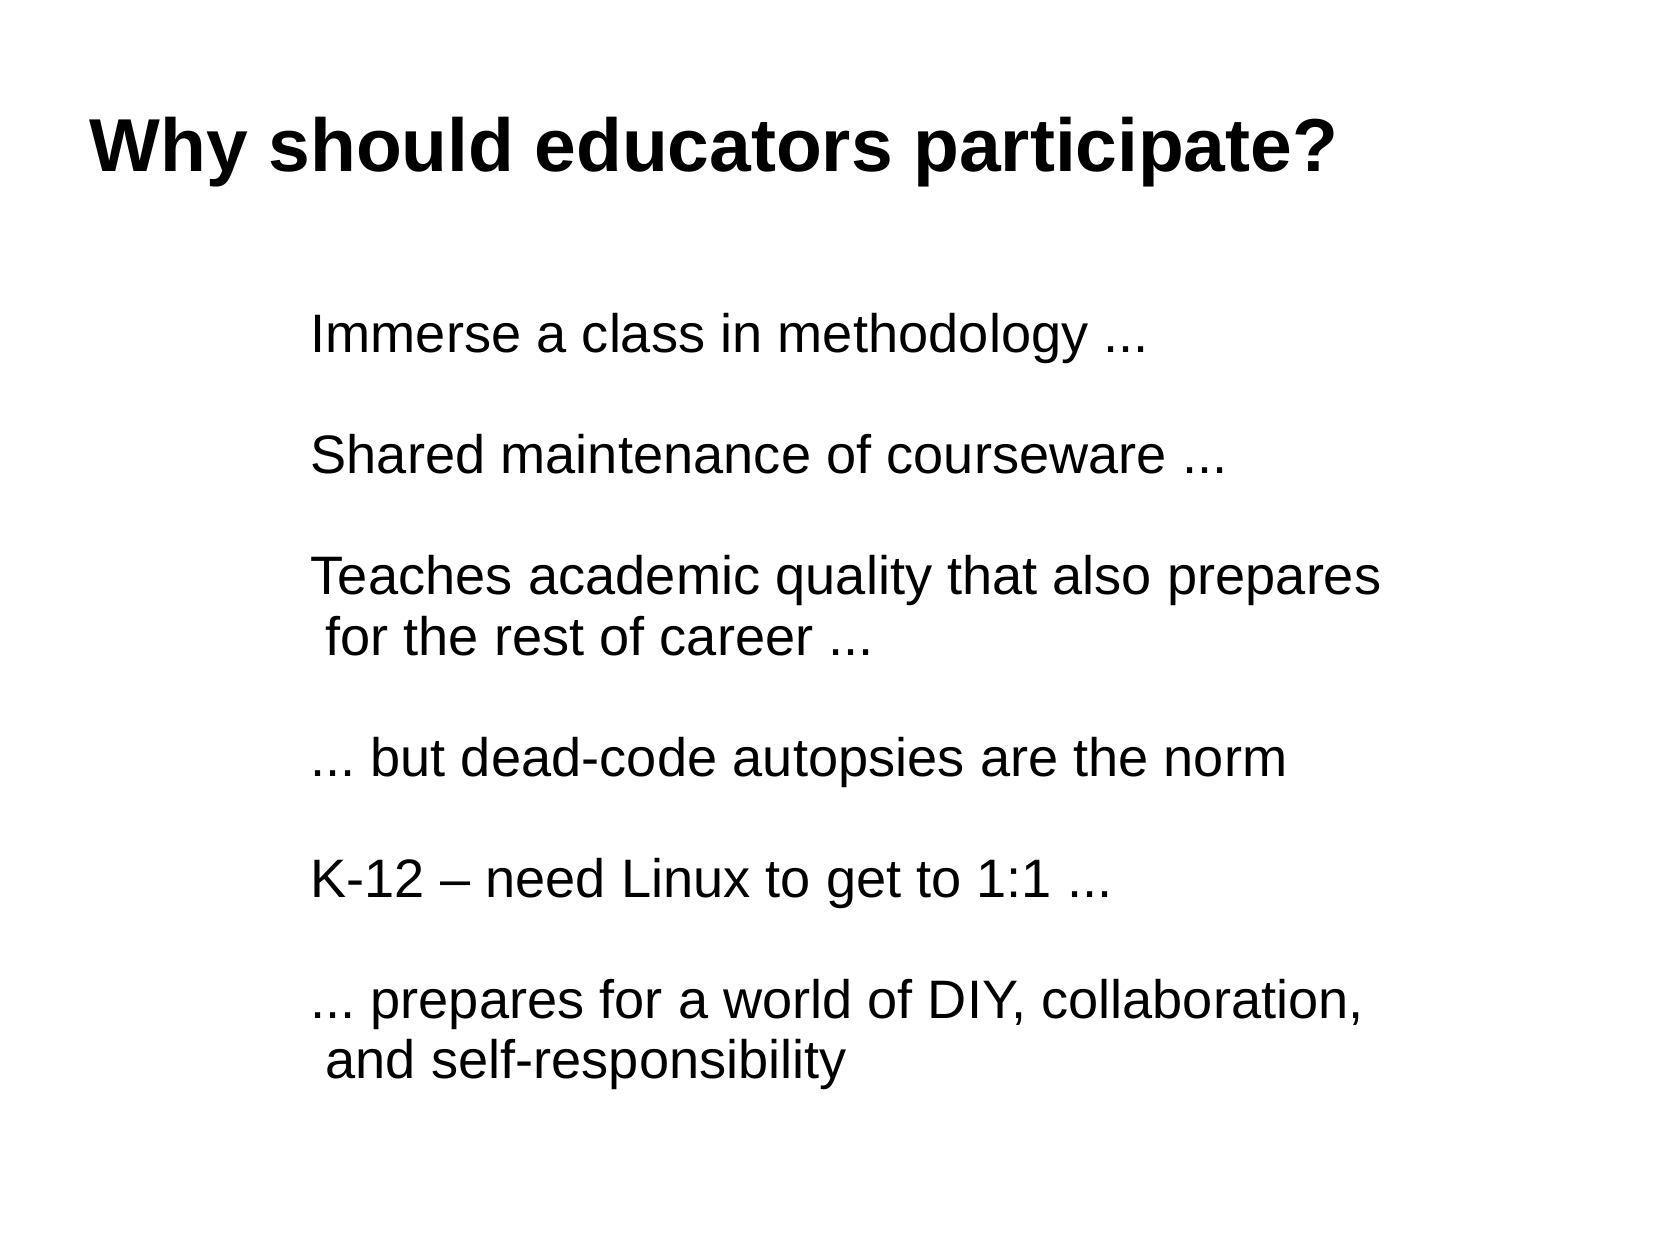

Why should educators participate?
Immerse a class in methodology ...
Shared maintenance of courseware ...
Teaches academic quality that also prepares
 for the rest of career ...
... but dead-code autopsies are the norm
K-12 – need Linux to get to 1:1 ...
... prepares for a world of DIY, collaboration,
 and self-responsibility